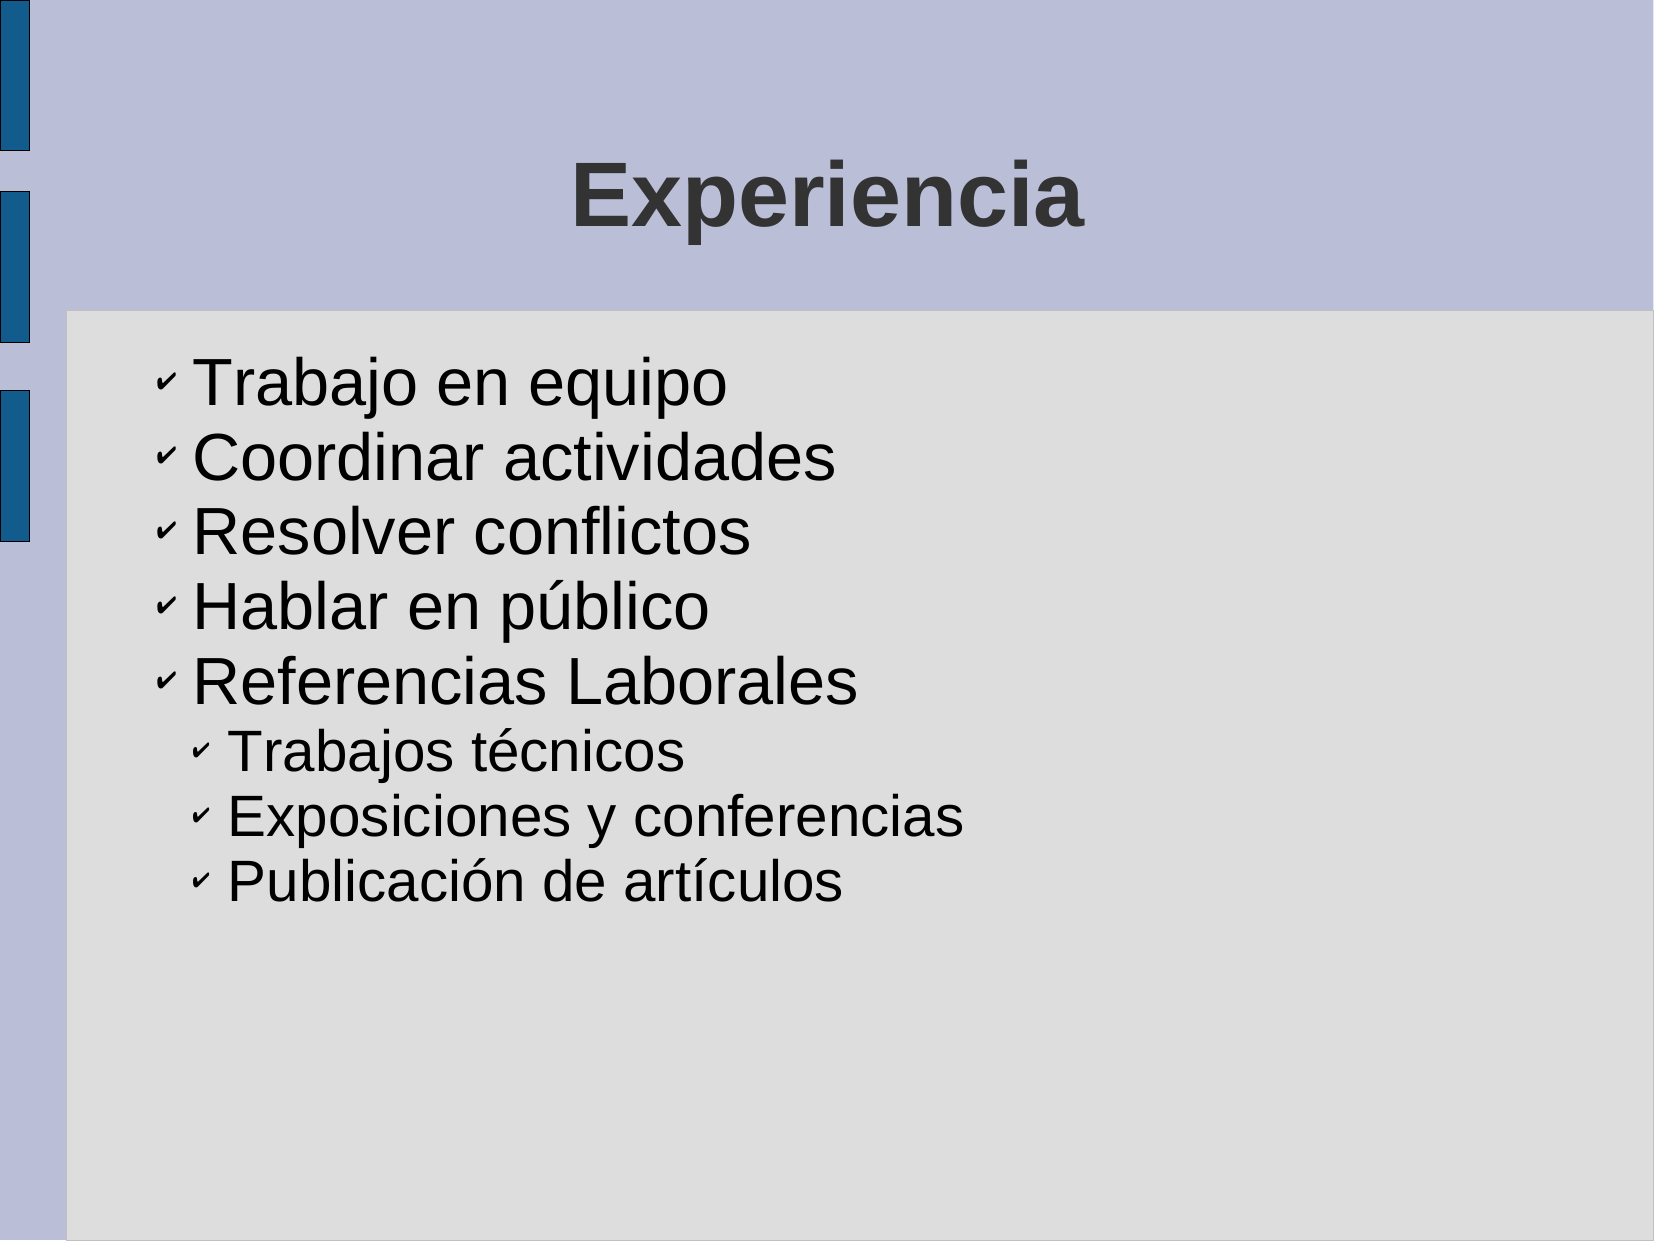

# Experiencia
Trabajo en equipo
Coordinar actividades
Resolver conflictos
Hablar en público
Referencias Laborales
Trabajos técnicos
Exposiciones y conferencias
Publicación de artículos